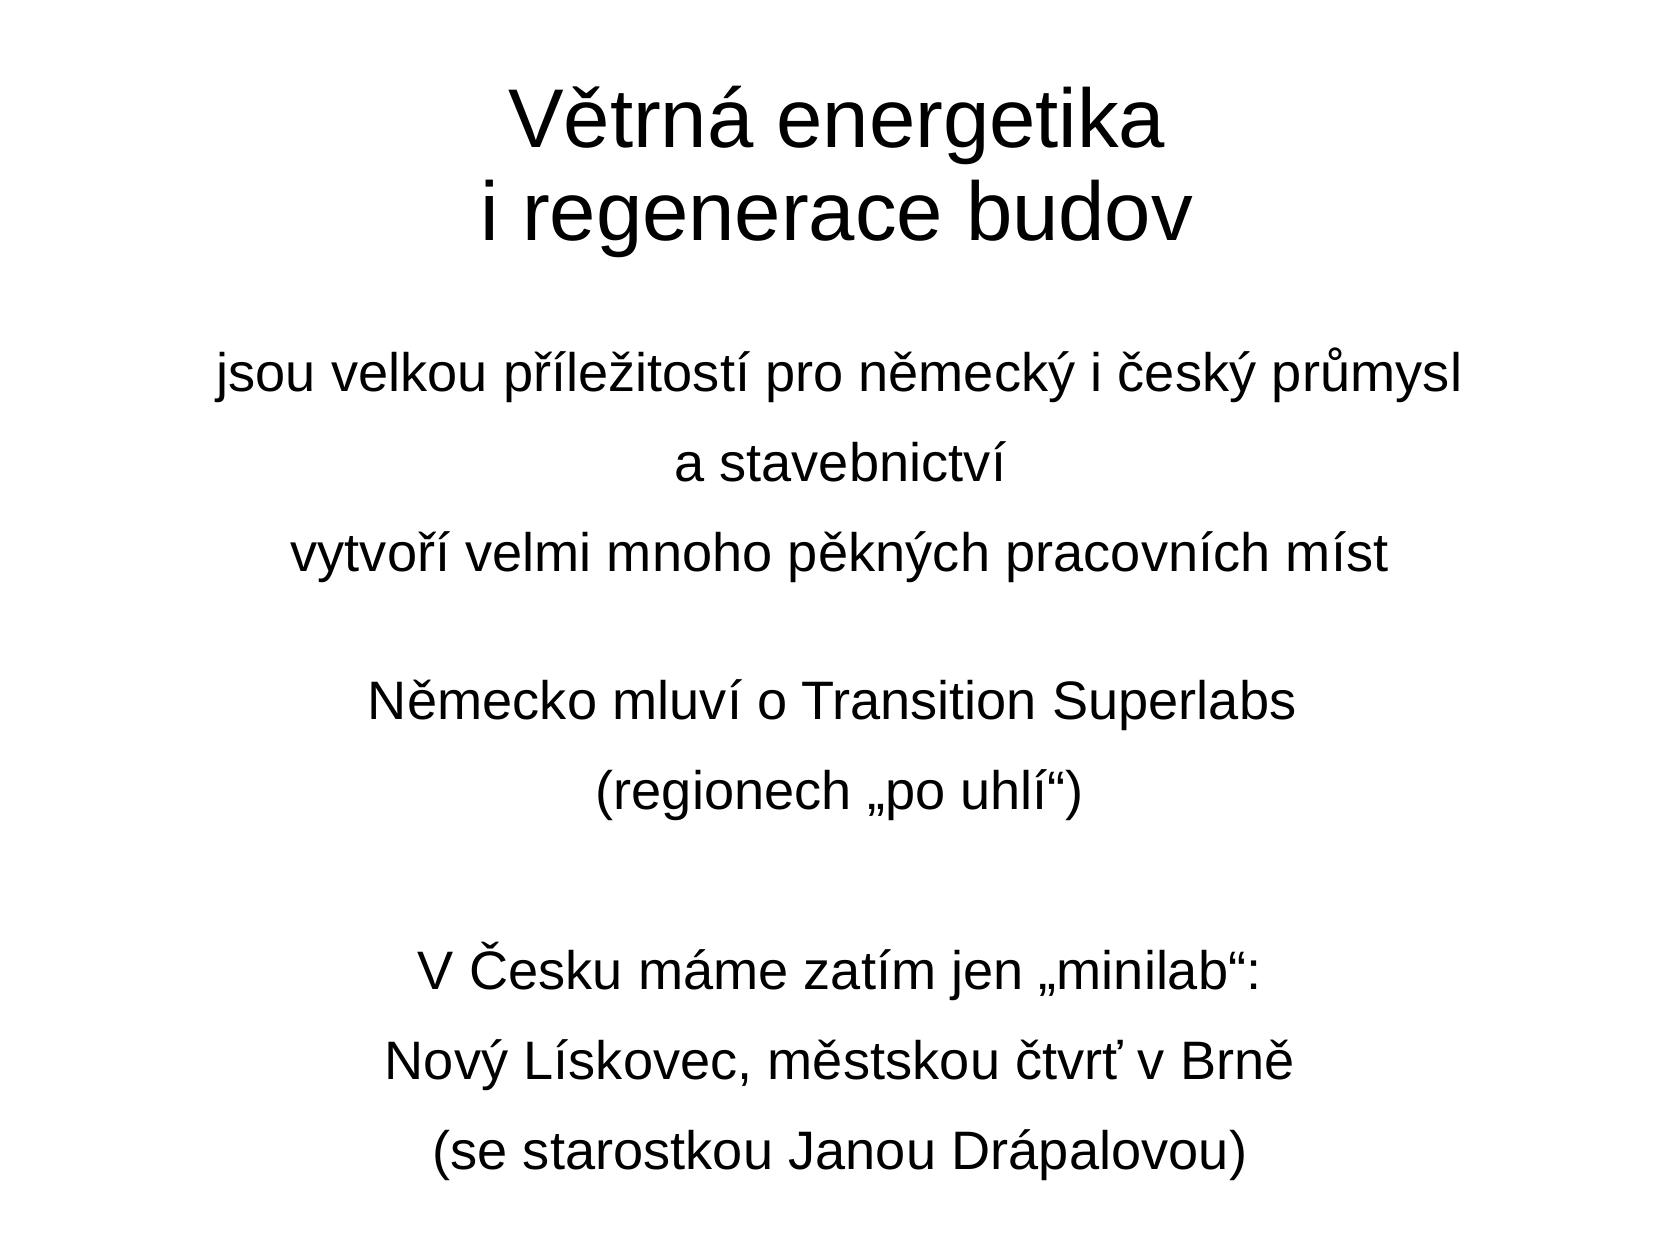

# Větrná energetika i regenerace budov
jsou velkou příležitostí pro německý i český průmysl
a stavebnictví
vytvoří velmi mnoho pěkných pracovních míst
Německo mluví o Transition Superlabs
(regionech „po uhlí“)
V Česku máme zatím jen „minilab“:
Nový Lískovec, městskou čtvrť v Brně
(se starostkou Janou Drápalovou)